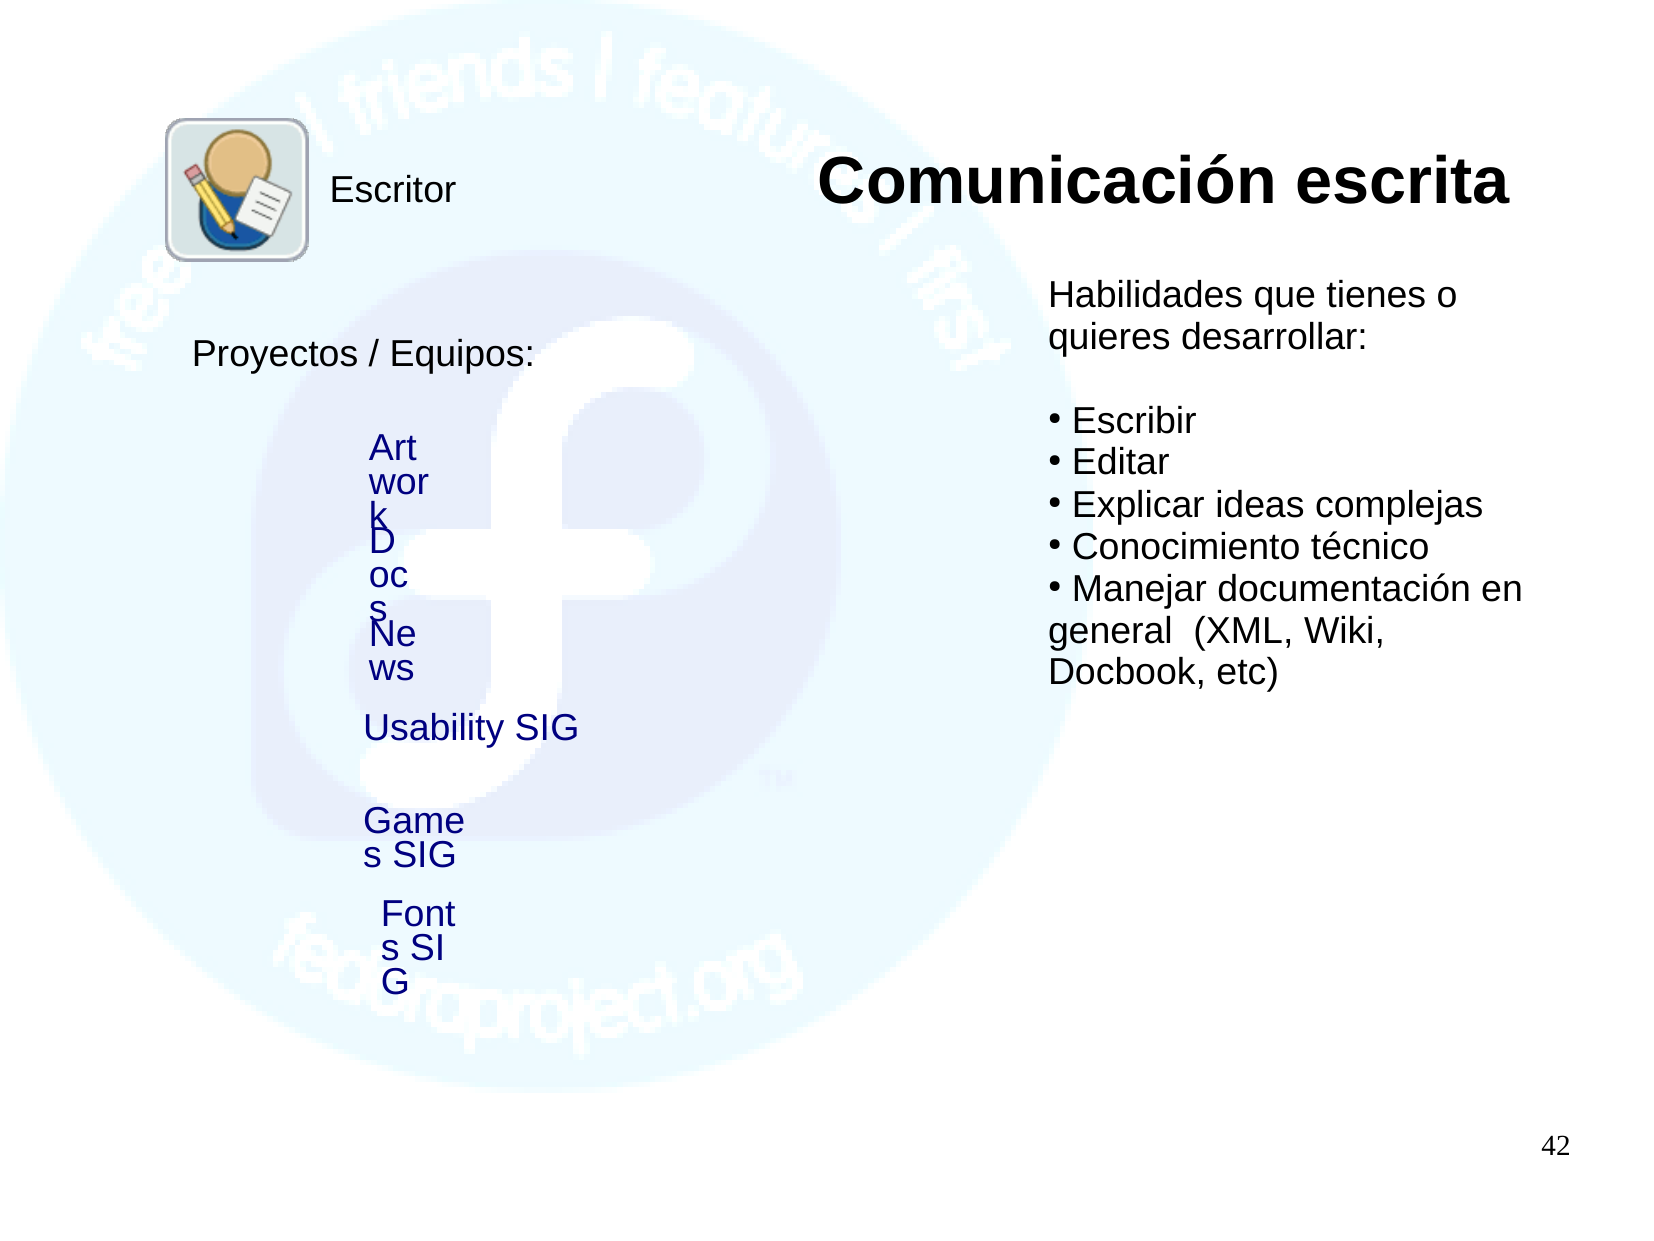

Escritor
Comunicación escrita
Habilidades que tienes o quieres desarrollar:
 Escribir
 Editar
 Explicar ideas complejas
 Conocimiento técnico
 Manejar documentación en general (XML, Wiki, Docbook, etc)
Proyectos / Equipos:
Artwork
Docs
News
Usability SIG
Games SIG
Fonts SIG
42